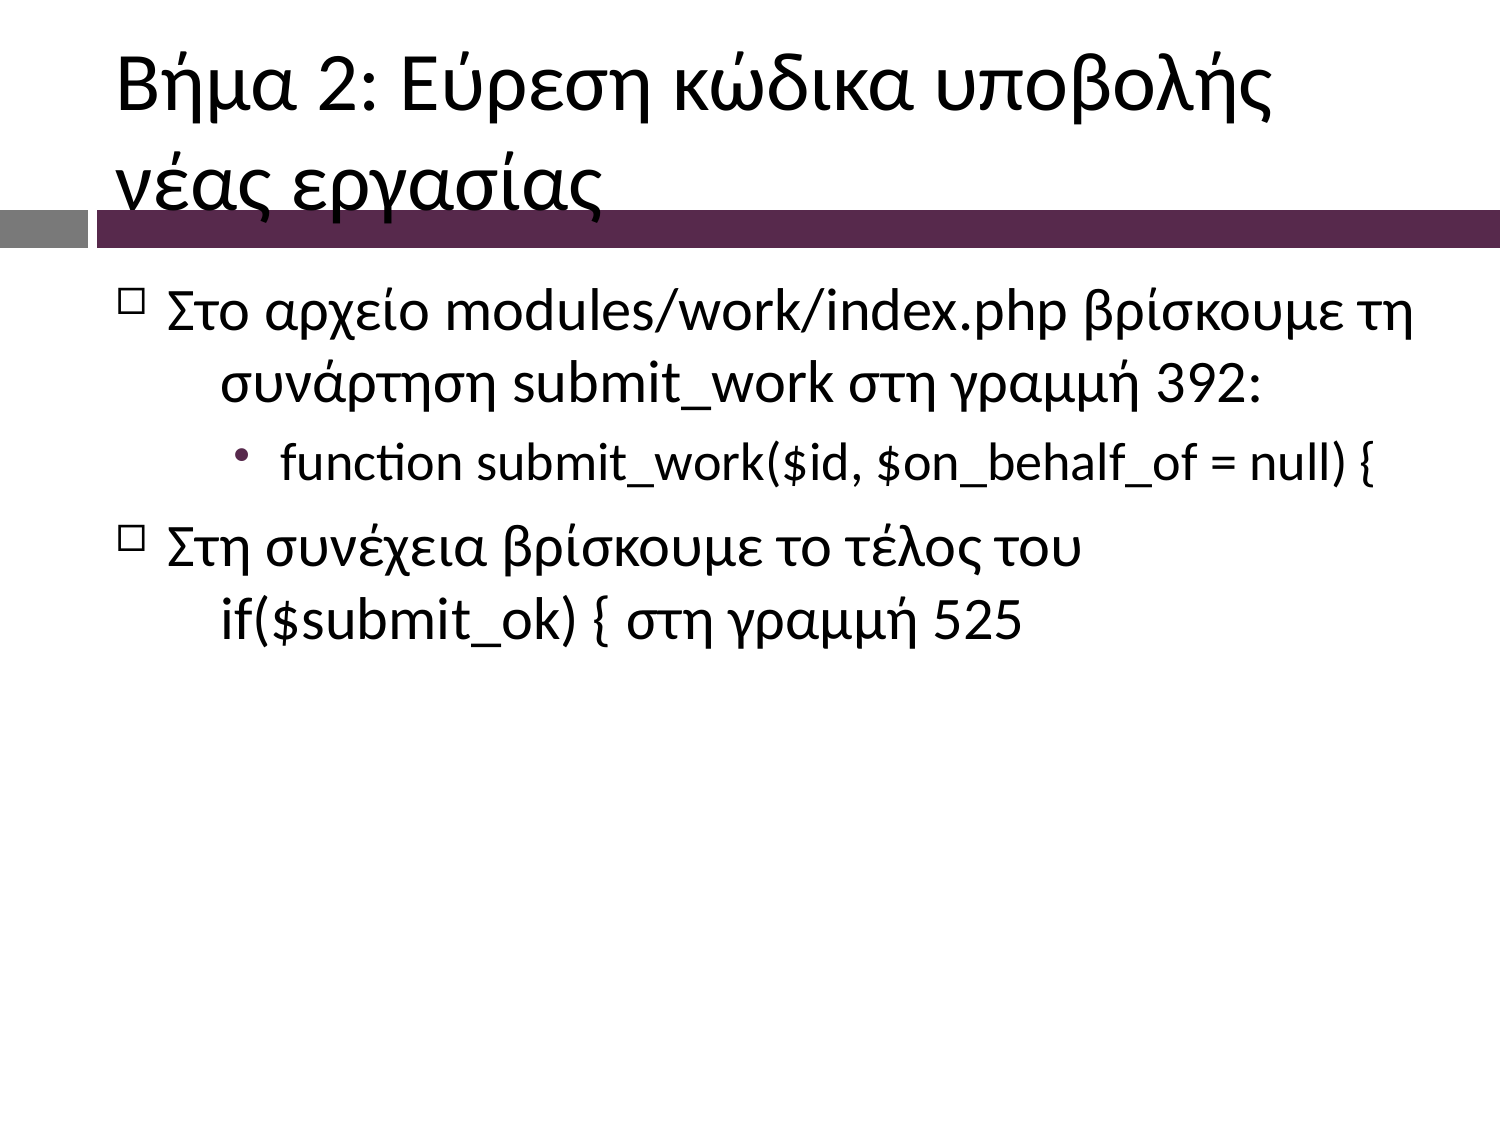

# Βήμα 2: Εύρεση κώδικα υποβολής νέας εργασίας
Στο αρχείο modules/work/index.php βρίσκουμε τη συνάρτηση submit_work στη γραμμή 392:
function submit_work($id, $on_behalf_of = null) {
Στη συνέχεια βρίσκουμε το τέλος του if($submit_ok) { στη γραμμή 525